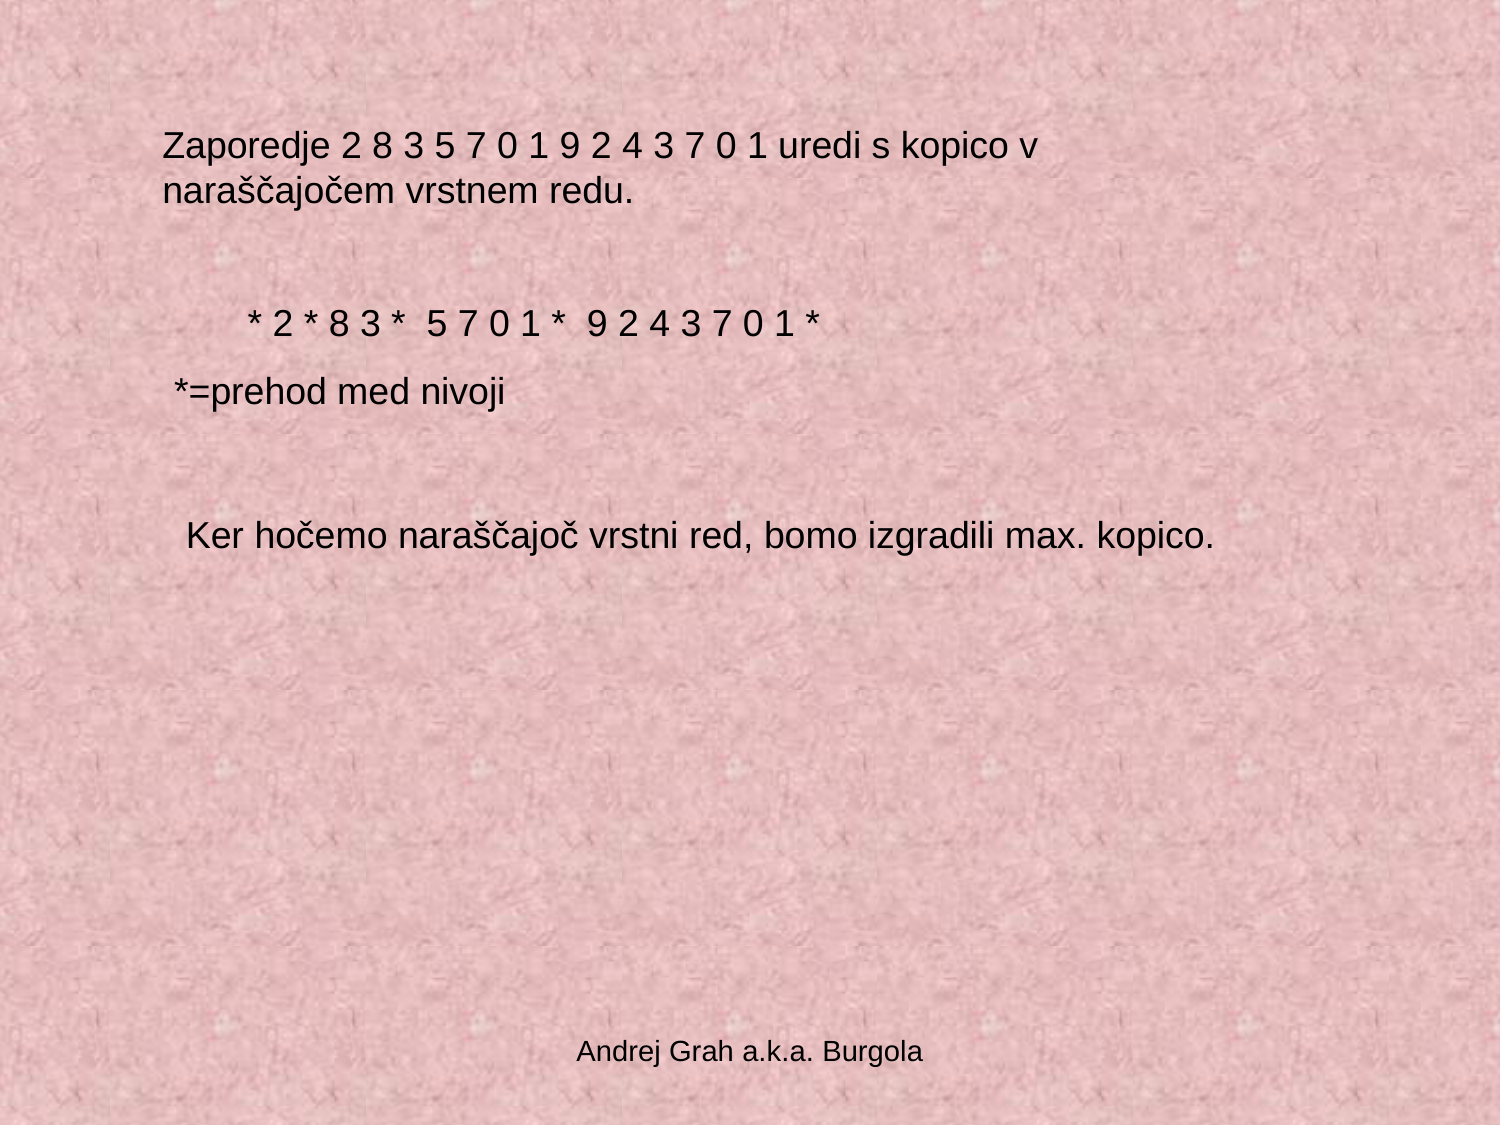

Zaporedje 2 8 3 5 7 0 1 9 2 4 3 7 0 1 uredi s kopico v naraščajočem vrstnem redu.
 * 2 * 8 3 * 5 7 0 1 * 9 2 4 3 7 0 1 *
*=prehod med nivoji
Ker hočemo naraščajoč vrstni red, bomo izgradili max. kopico.
Andrej Grah a.k.a. Burgola